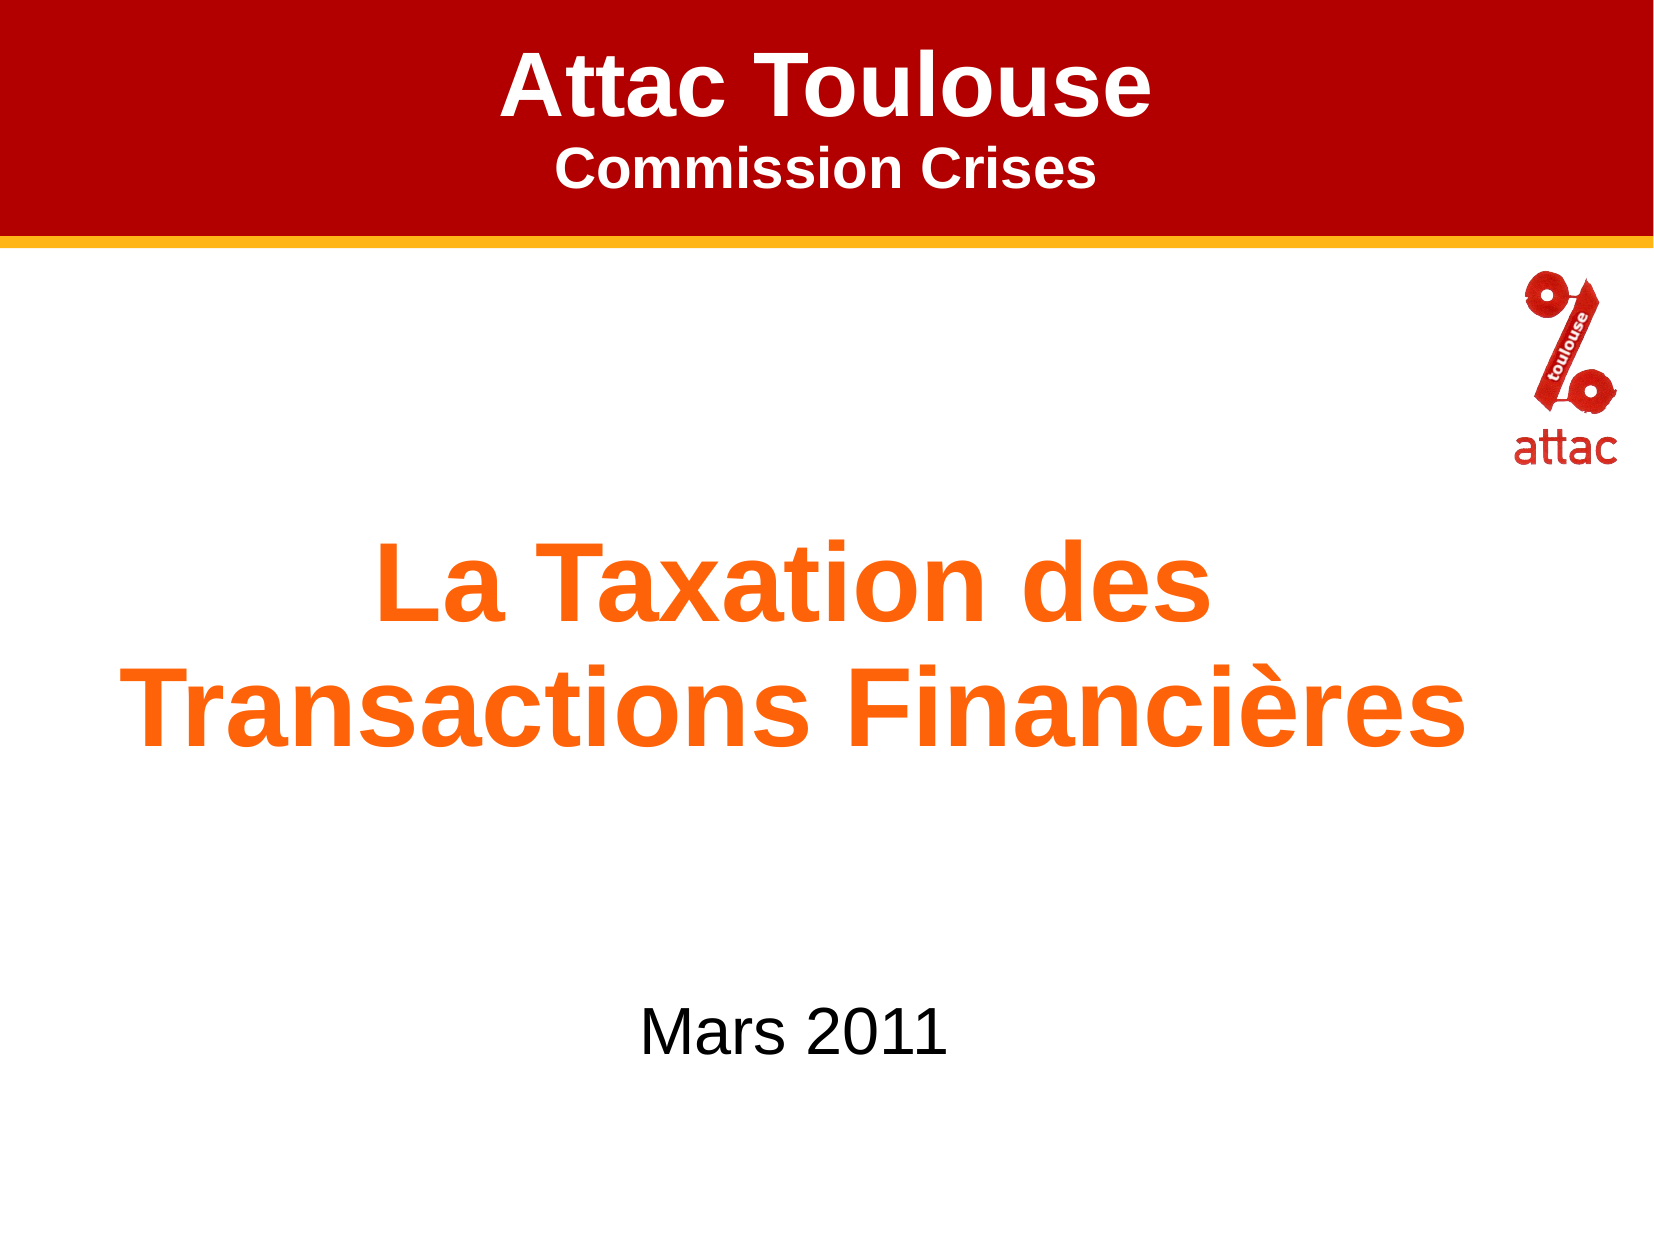

# Attac Toulouse Commission Crises
La Taxation des Transactions Financières
Mars 2011